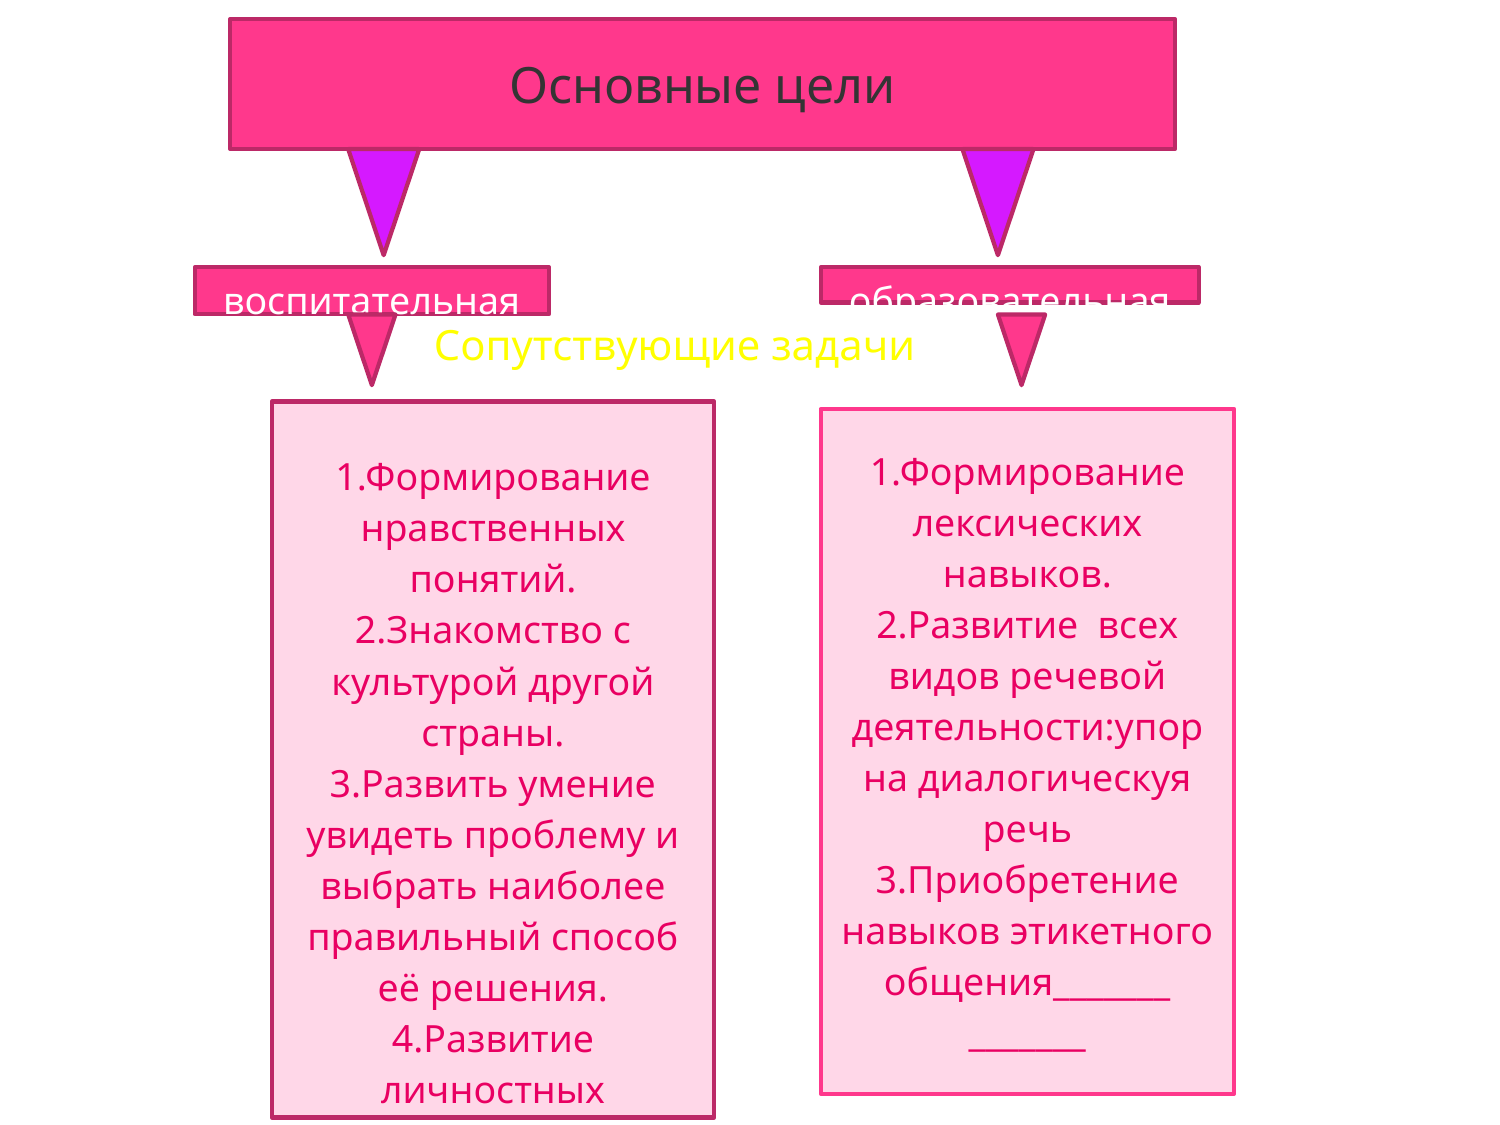

Основные цели
воспитательная
образовательная
Сопутствующие задачи
1.Формирование
нравственных понятий.
2.Знакомство с культурой другой страны.
3.Развить умение увидеть проблему и выбрать наиболее правильный способ её решения.
4.Развитие личностных качеств:вежливости,чуткости,_____
1.Формирование лексических навыков.
2.Развитие всех видов речевой деятельности:упор на диалогическуя речь
3.Приобретение навыков этикетного общения_______ _______